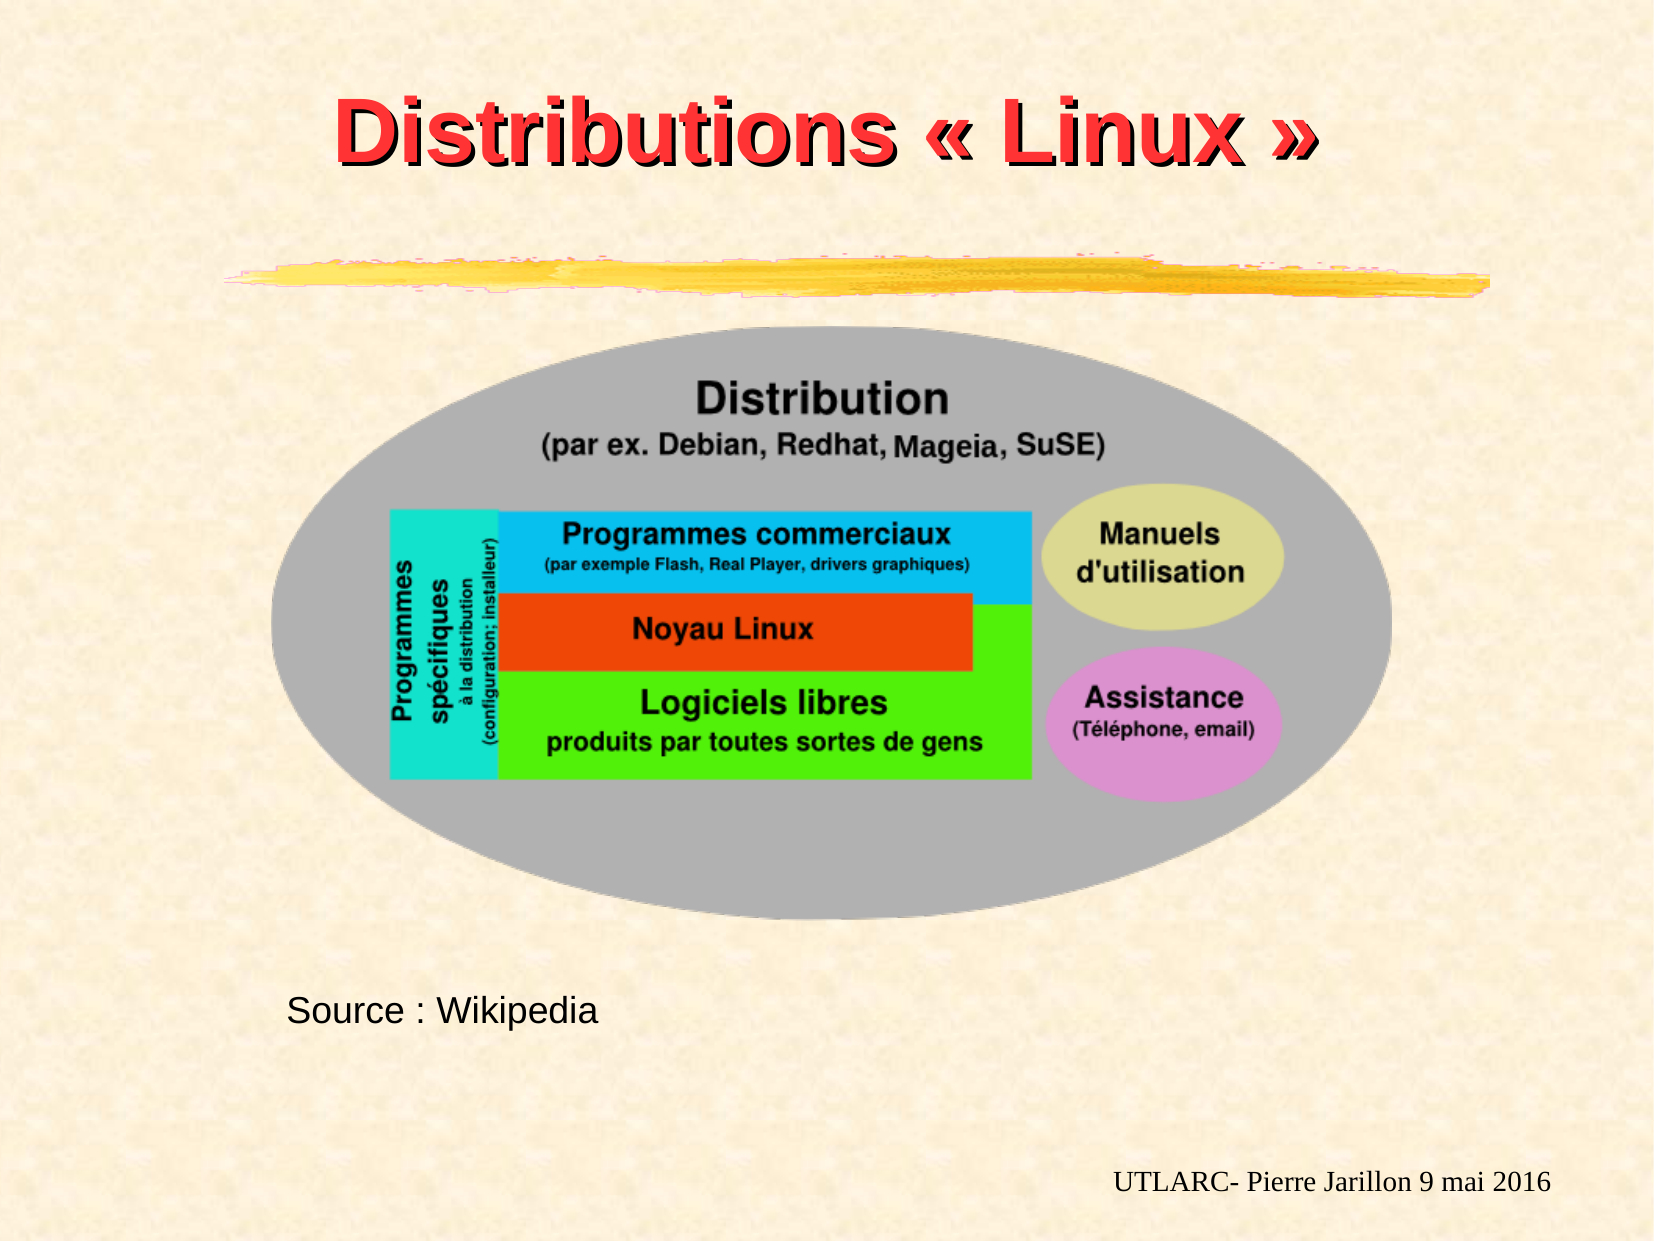

# Distributions « Linux »
Source : Wikipedia
UTLARC- Pierre Jarillon 9 mai 2016